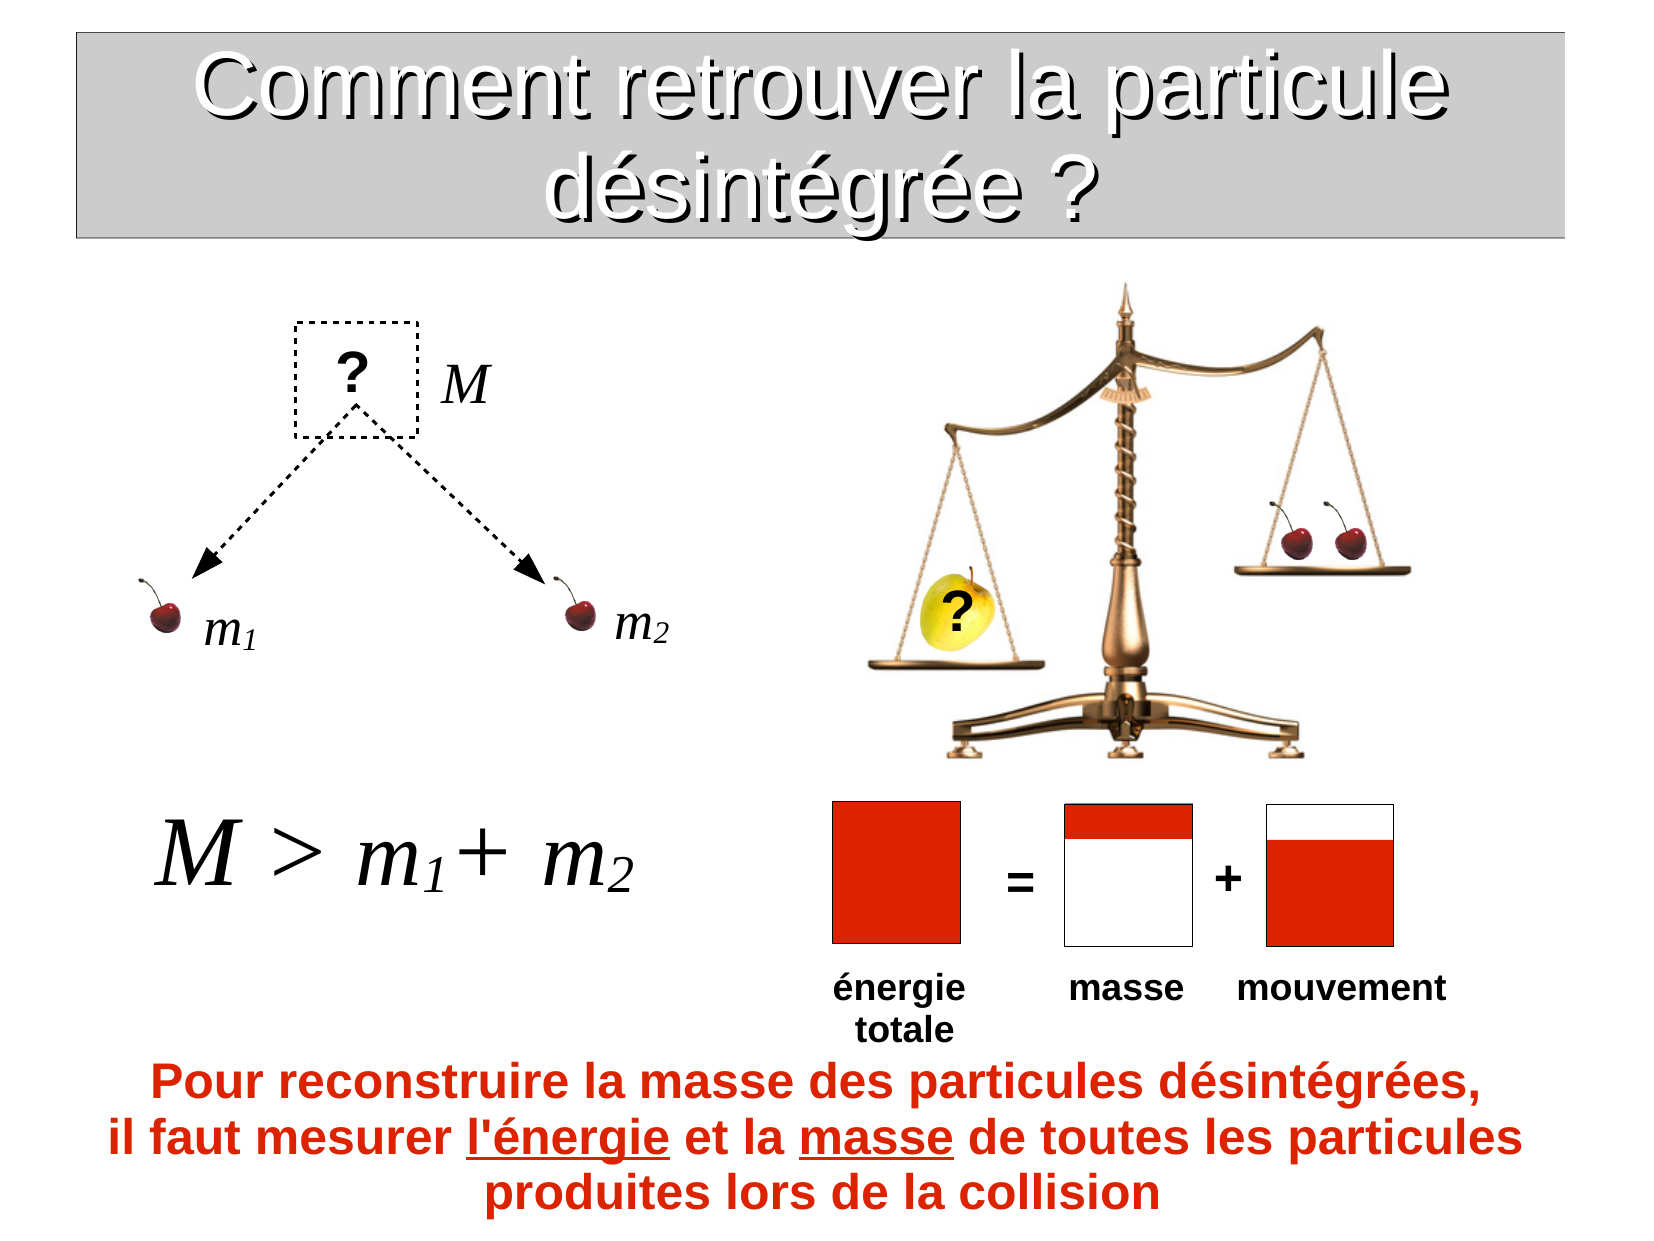

# Comment retrouver la particule désintégrée ?
?
M
m2
m1
?
M > m1+ m2
énergie
totale
masse
mouvement
+
=
Pour reconstruire la masse des particules désintégrées,
il faut mesurer l'énergie et la masse de toutes les particules
produites lors de la collision